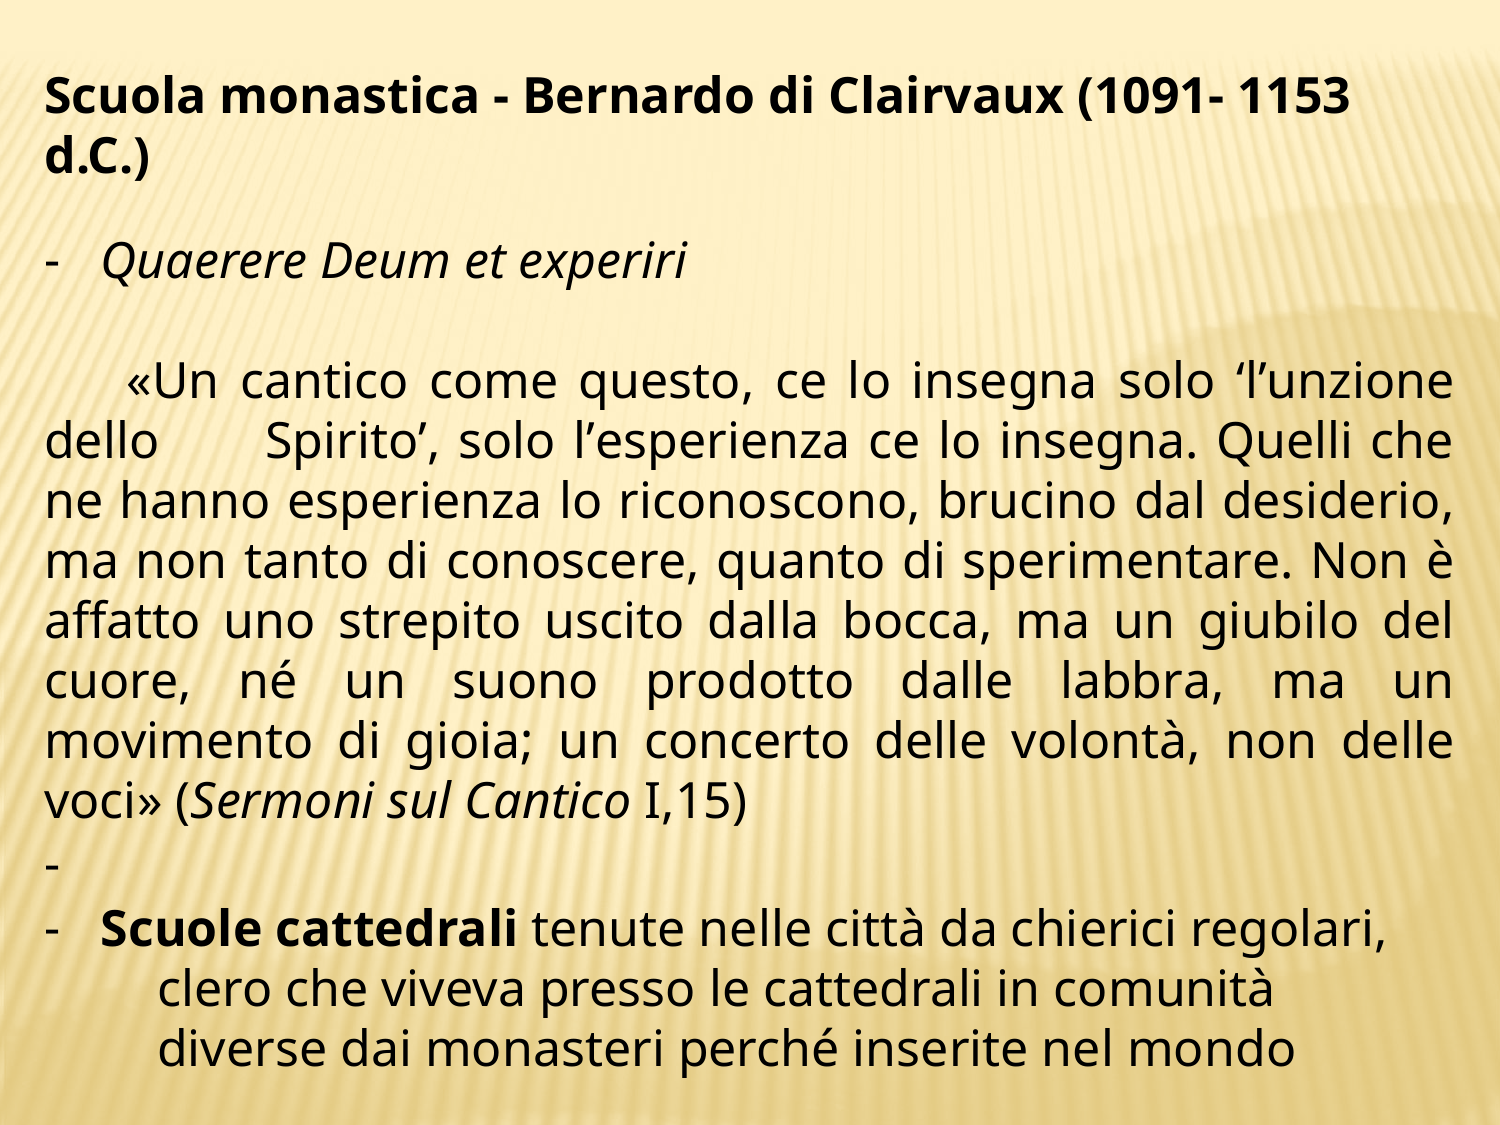

Scuola monastica - Bernardo di Clairvaux (1091- 1153 d.C.)
Quaerere Deum et experiri
 «Un cantico come questo, ce lo insegna solo ‘l’unzione dello Spirito’, solo l’esperienza ce lo insegna. Quelli che ne hanno esperienza lo riconoscono, brucino dal desiderio, ma non tanto di conoscere, quanto di sperimentare. Non è affatto uno strepito uscito dalla bocca, ma un giubilo del cuore, né un suono prodotto dalle labbra, ma un movimento di gioia; un concerto delle volontà, non delle voci» (Sermoni sul Cantico I,15)
Scuole cattedrali tenute nelle città da chierici regolari, clero che viveva presso le cattedrali in comunità diverse dai monasteri perché inserite nel mondo